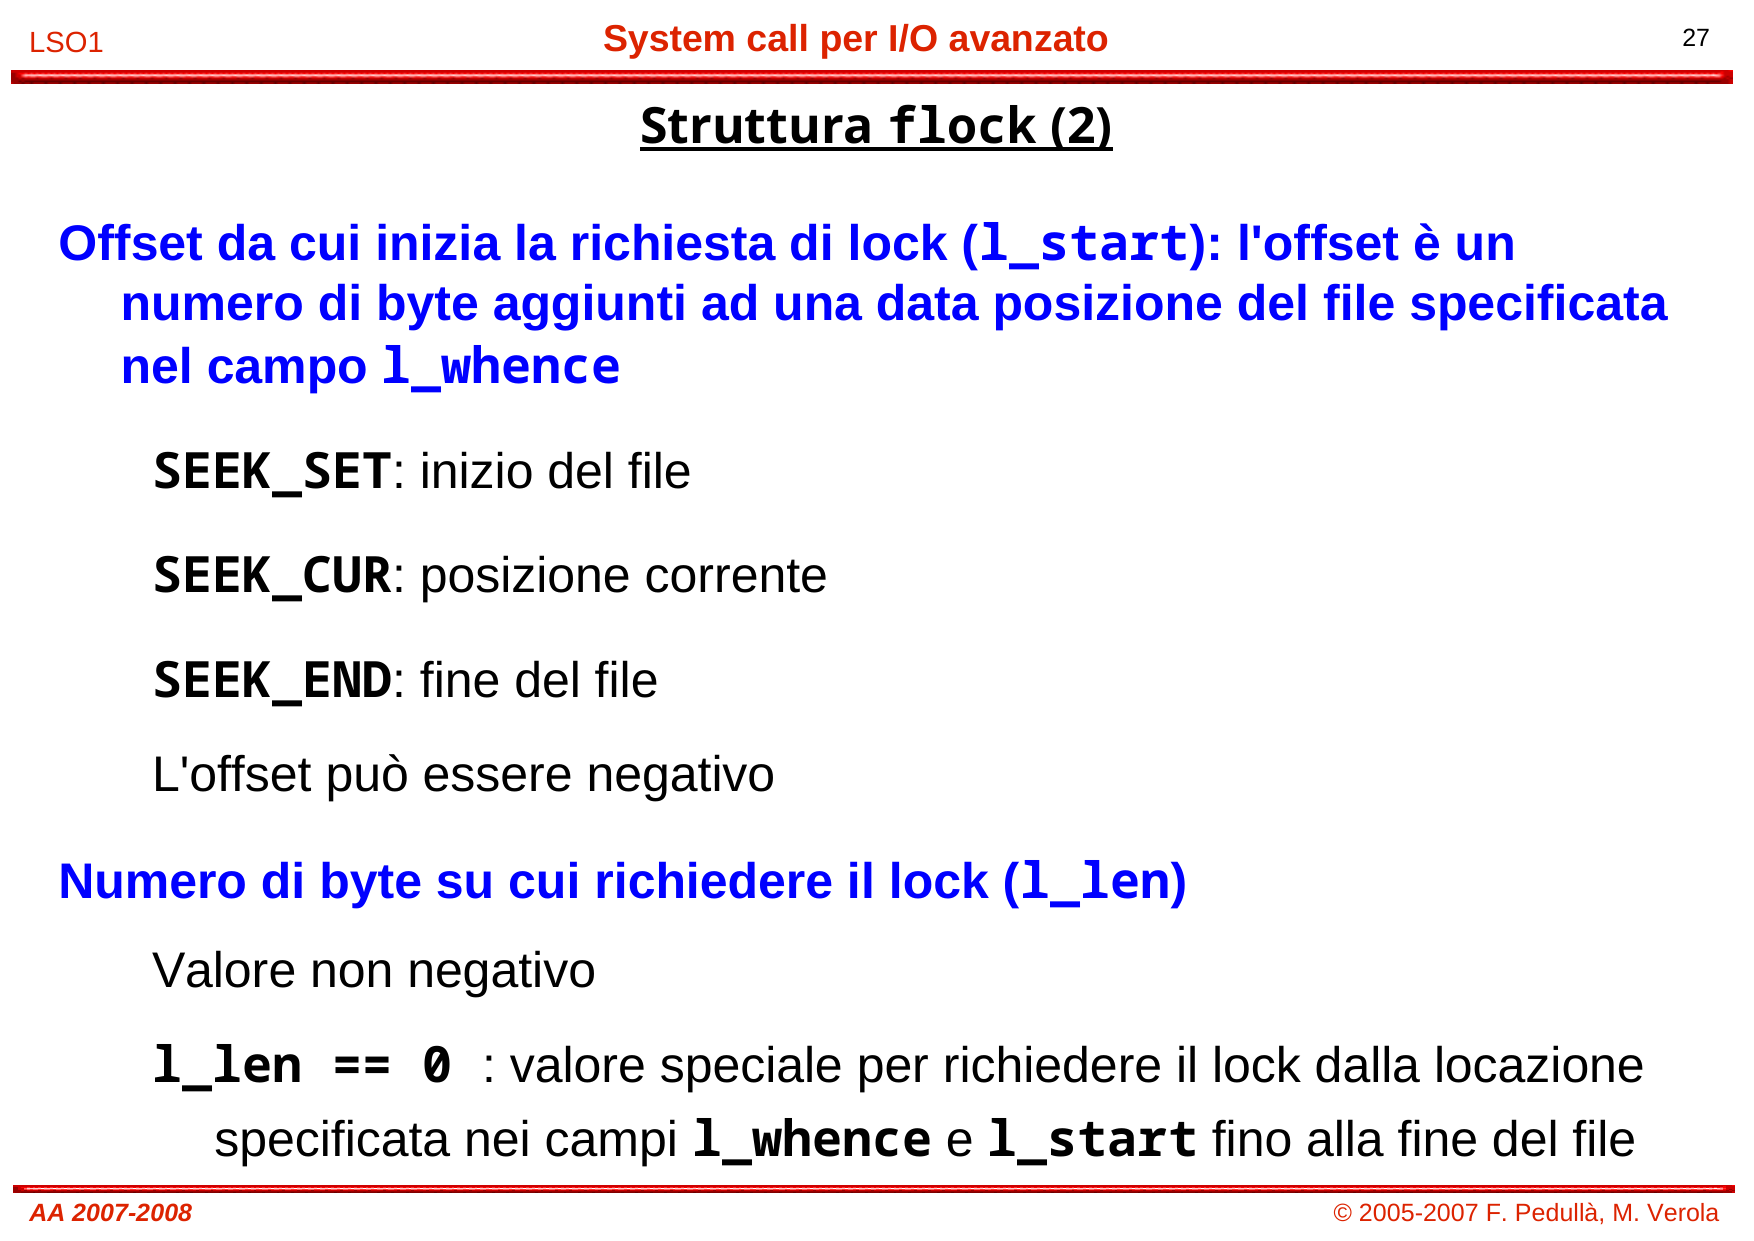

# Struttura flock (2)
Offset da cui inizia la richiesta di lock (l_start): l'offset è un numero di byte aggiunti ad una data posizione del file specificata nel campo l_whence
SEEK_SET: inizio del file
SEEK_CUR: posizione corrente
SEEK_END: fine del file
L'offset può essere negativo
Numero di byte su cui richiedere il lock (l_len)
Valore non negativo
l_len == 0 : valore speciale per richiedere il lock dalla locazione specificata nei campi l_whence e l_start fino alla fine del file